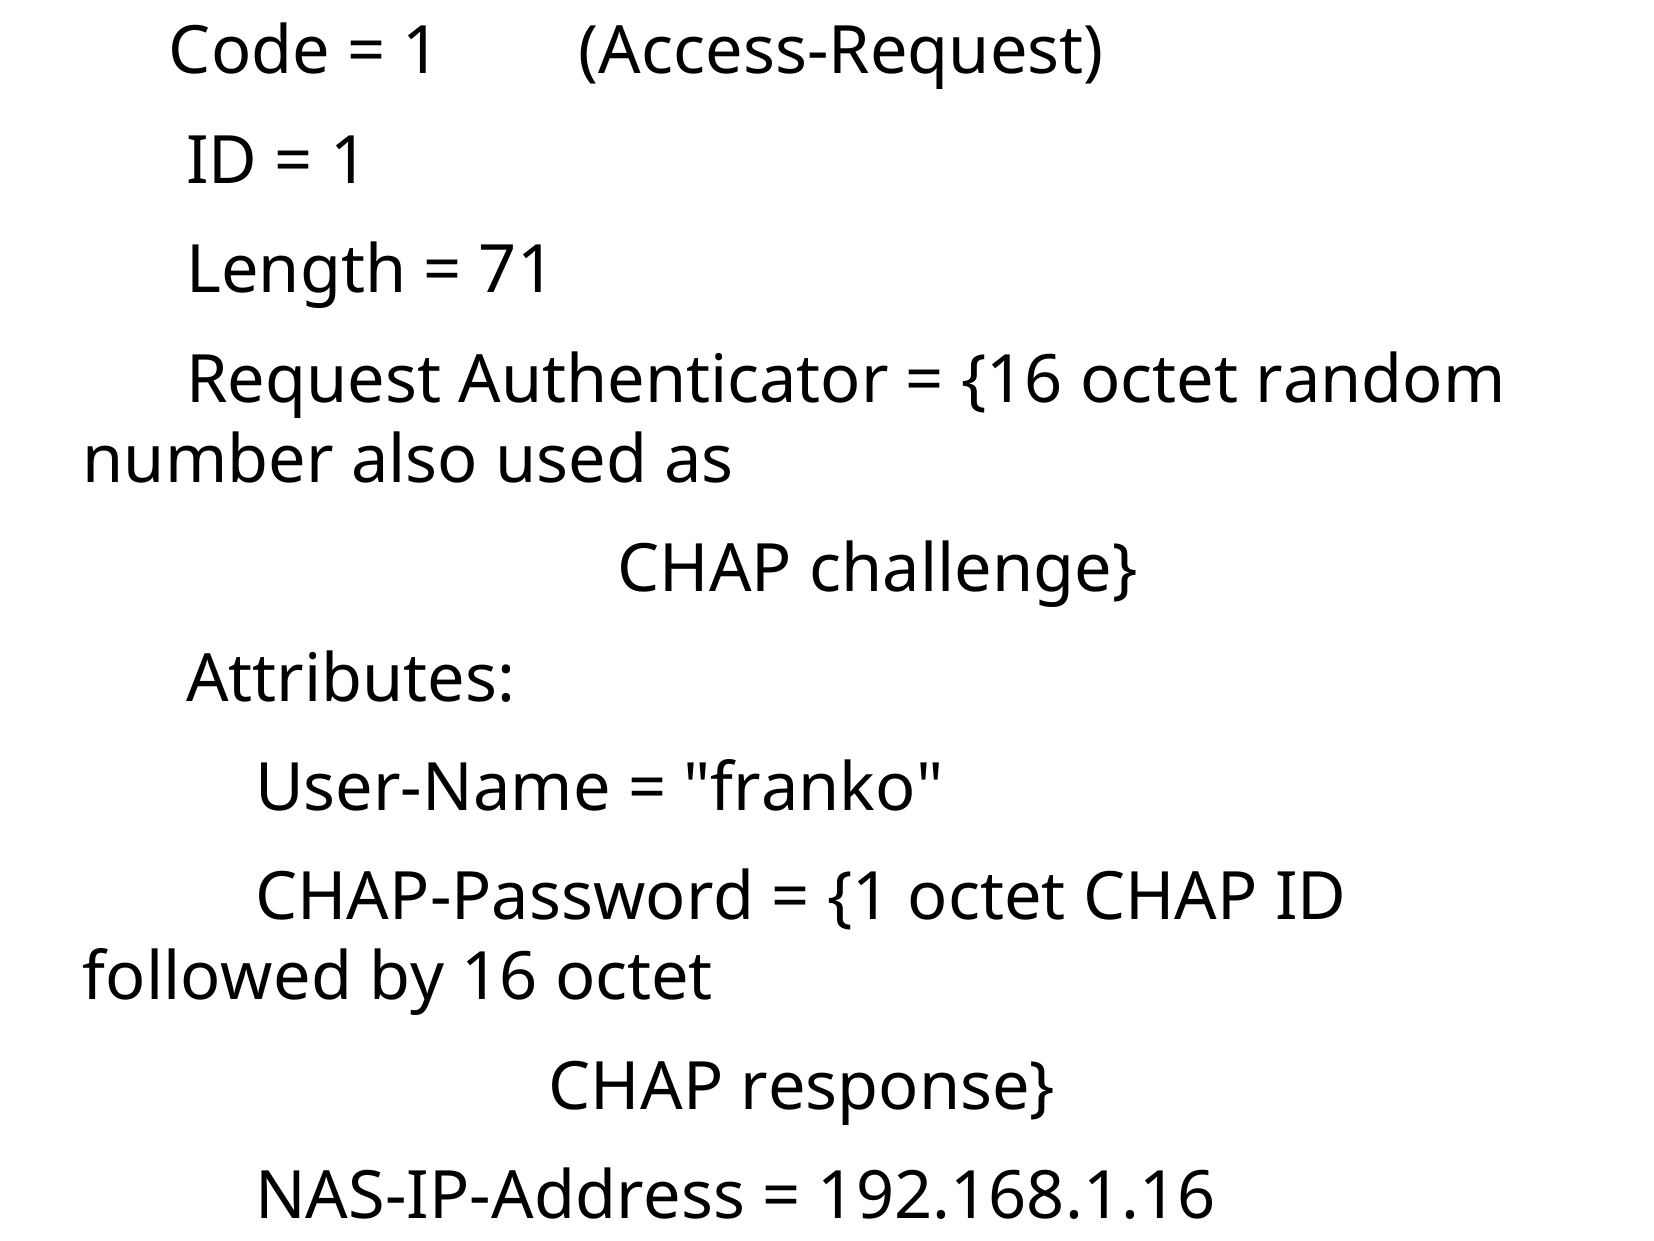

# Code = 1 (Access-Request)
 ID = 1
 Length = 71
 Request Authenticator = {16 octet random number also used as
 CHAP challenge}
 Attributes:
 User-Name = "franko"
 CHAP-Password = {1 octet CHAP ID followed by 16 octet
 CHAP response}
 NAS-IP-Address = 192.168.1.16
 NAS-Port = 20
 Service-Type = Framed-User
 Framed-Protocol = PPP